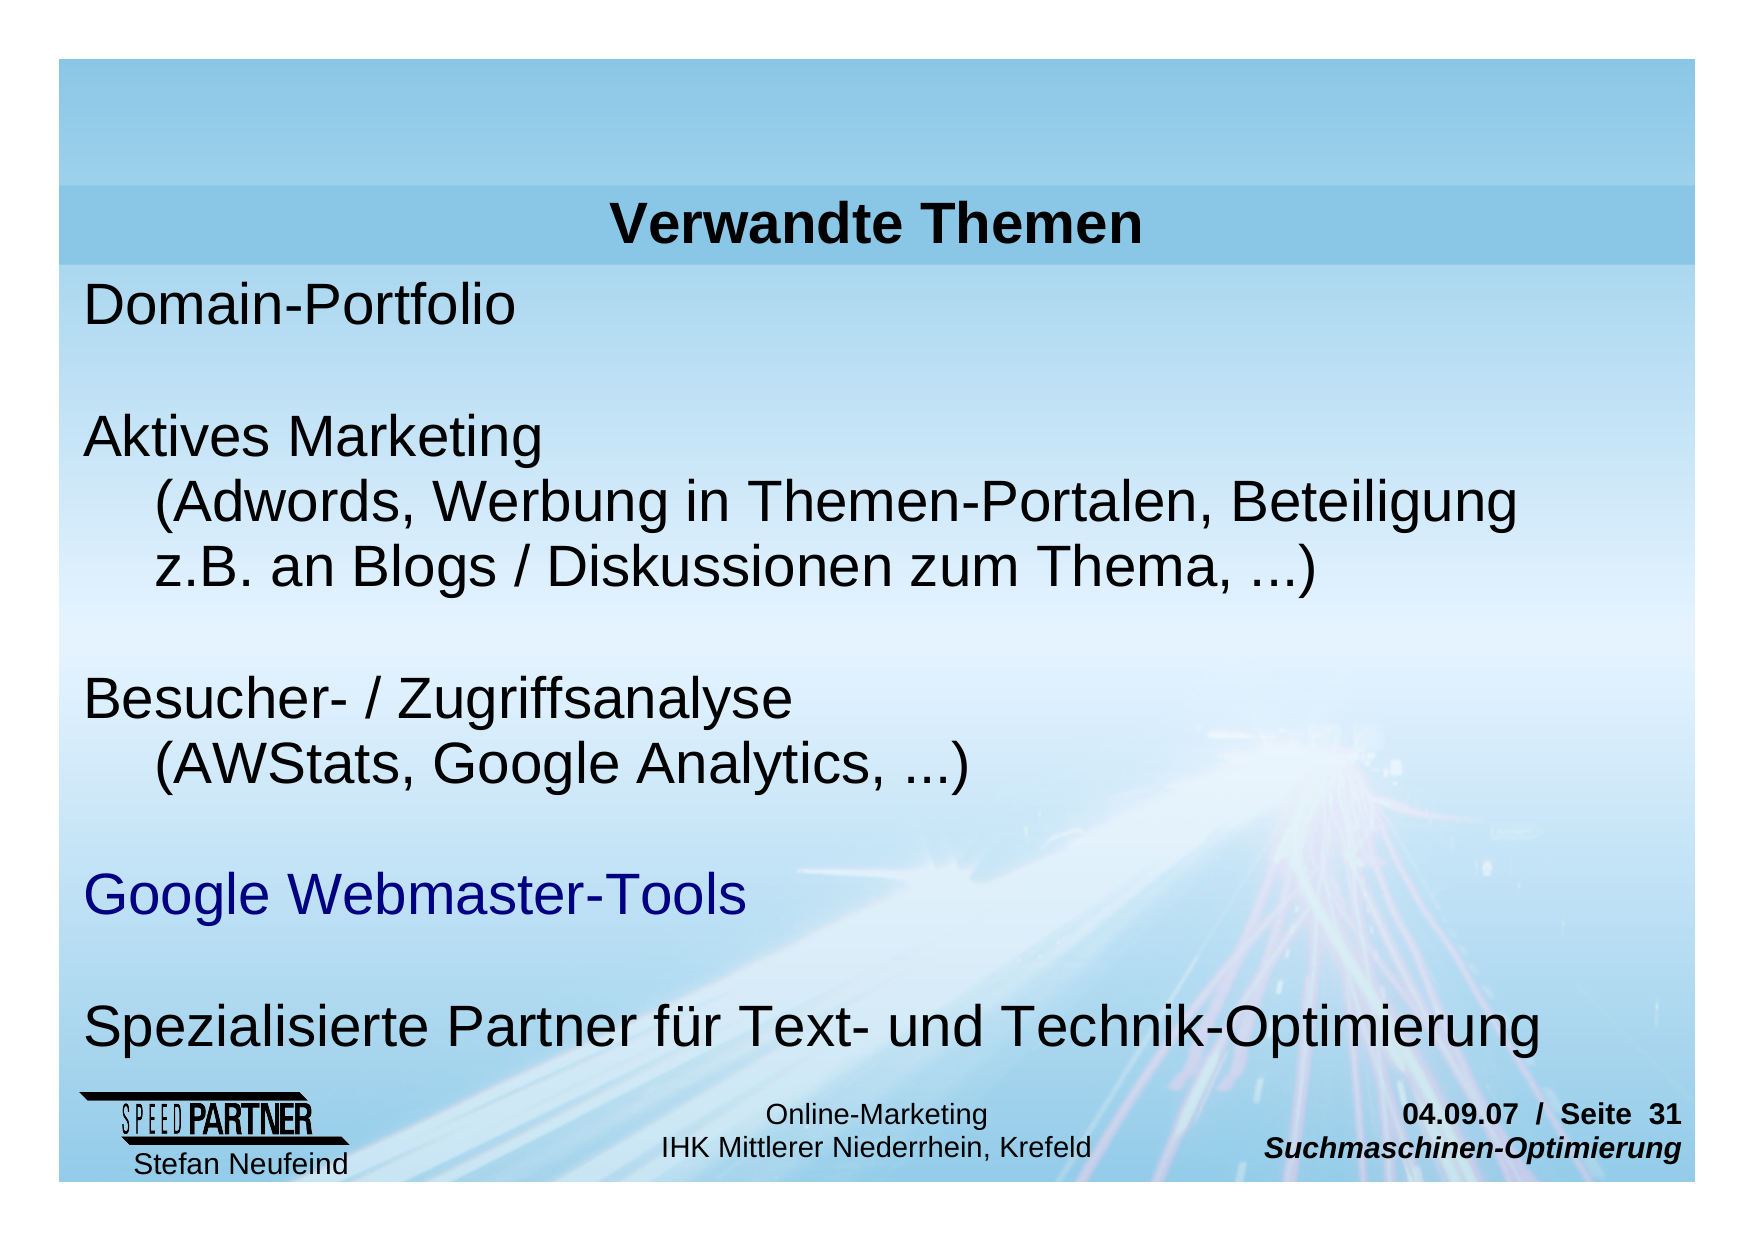

# Verwandte Themen
Domain-Portfolio
Aktives Marketing
(Adwords, Werbung in Themen-Portalen, Beteiligung
z.B. an Blogs / Diskussionen zum Thema, ...)
Besucher- / Zugriffsanalyse
(AWStats, Google Analytics, ...)
Google Webmaster-Tools
Spezialisierte Partner für Text- und Technik-Optimierung